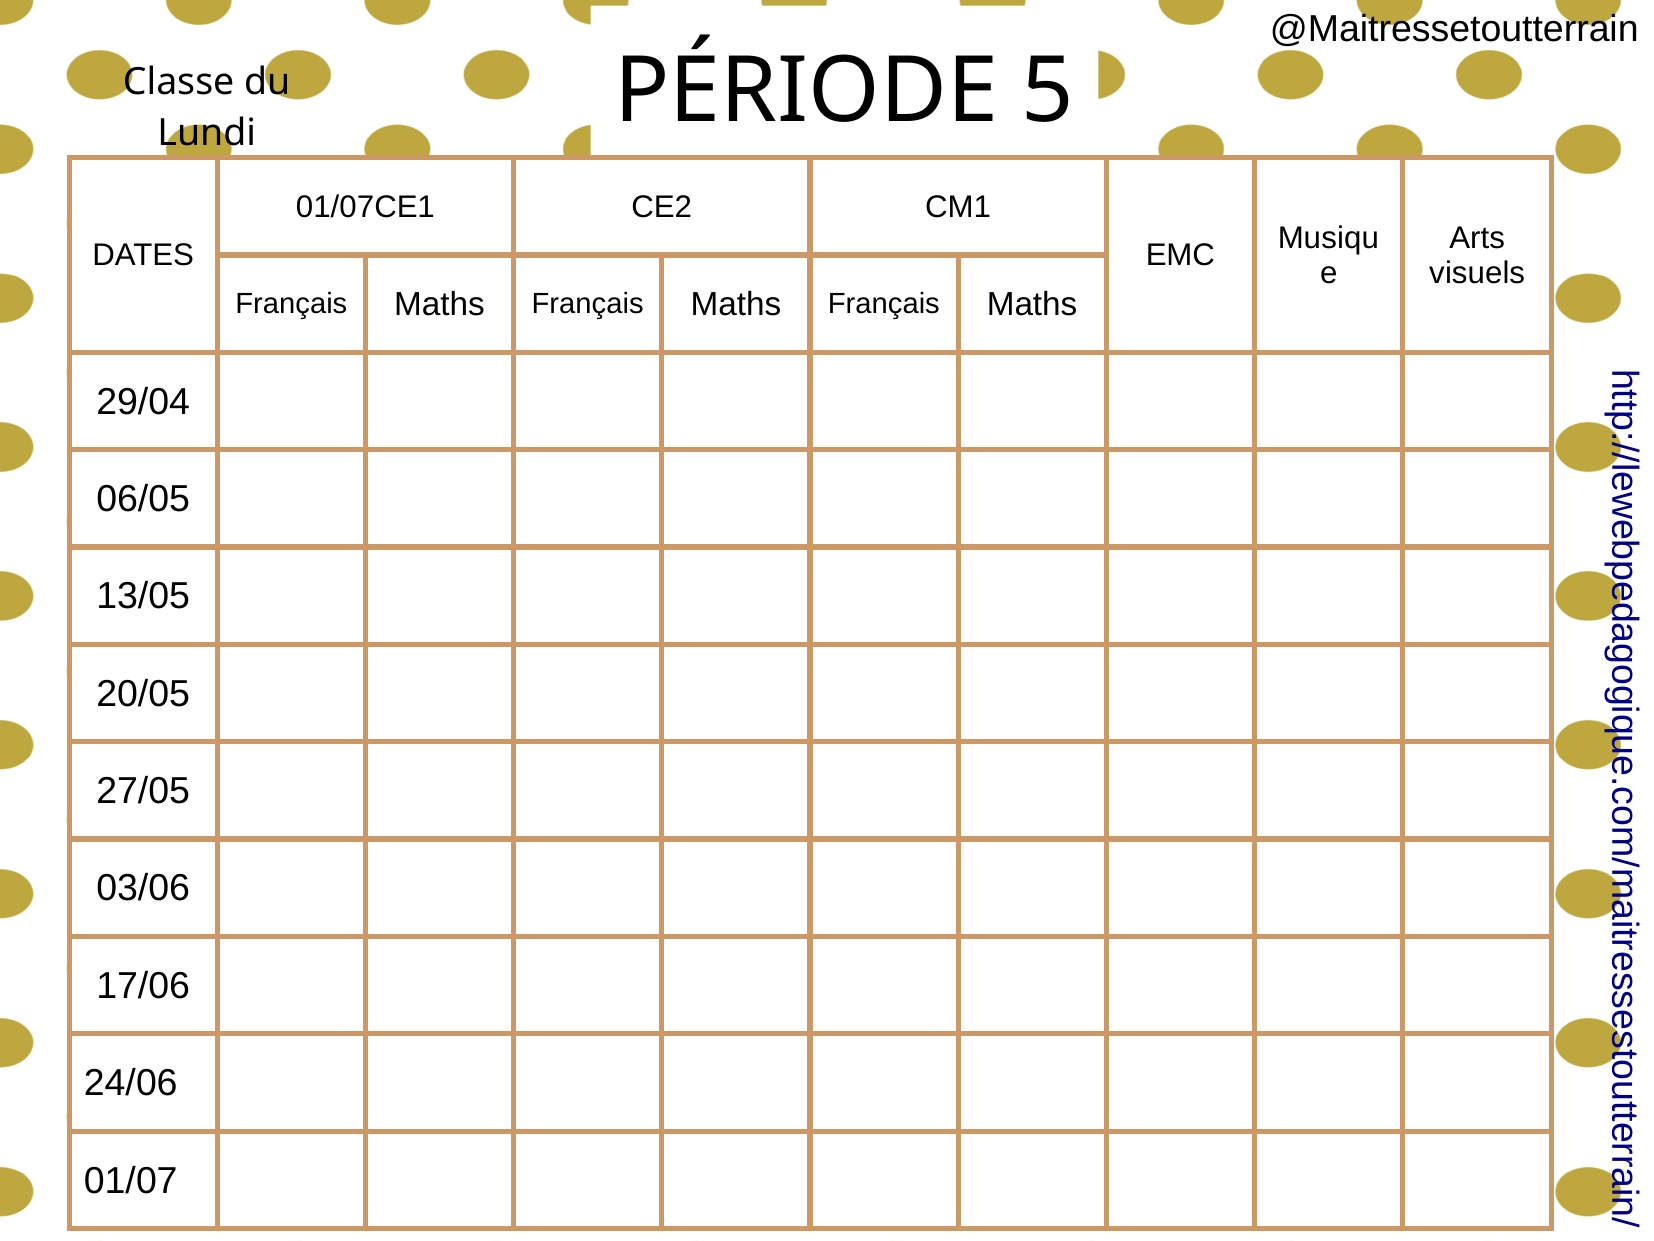

@Maitressetoutterrain
# PÉRIODE 5
Classe du Lundi
| DATES | 01/07CE1 | | CE2 | | CM1 | | EMC | Musique | Arts visuels |
| --- | --- | --- | --- | --- | --- | --- | --- | --- | --- |
| | Français | Maths | Français | Maths | Français | Maths | | | |
| 29/04 | | | | | | | | | |
| 06/05 | | | | | | | | | |
| 13/05 | | | | | | | | | |
| 20/05 | | | | | | | | | |
| 27/05 | | | | | | | | | |
| 03/06 | | | | | | | | | |
| 17/06 | | | | | | | | | |
| 24/06 | | | | | | | | | |
| 01/07 | | | | | | | | | |
http://lewebpedagogique.com/maitressestoutterrain/